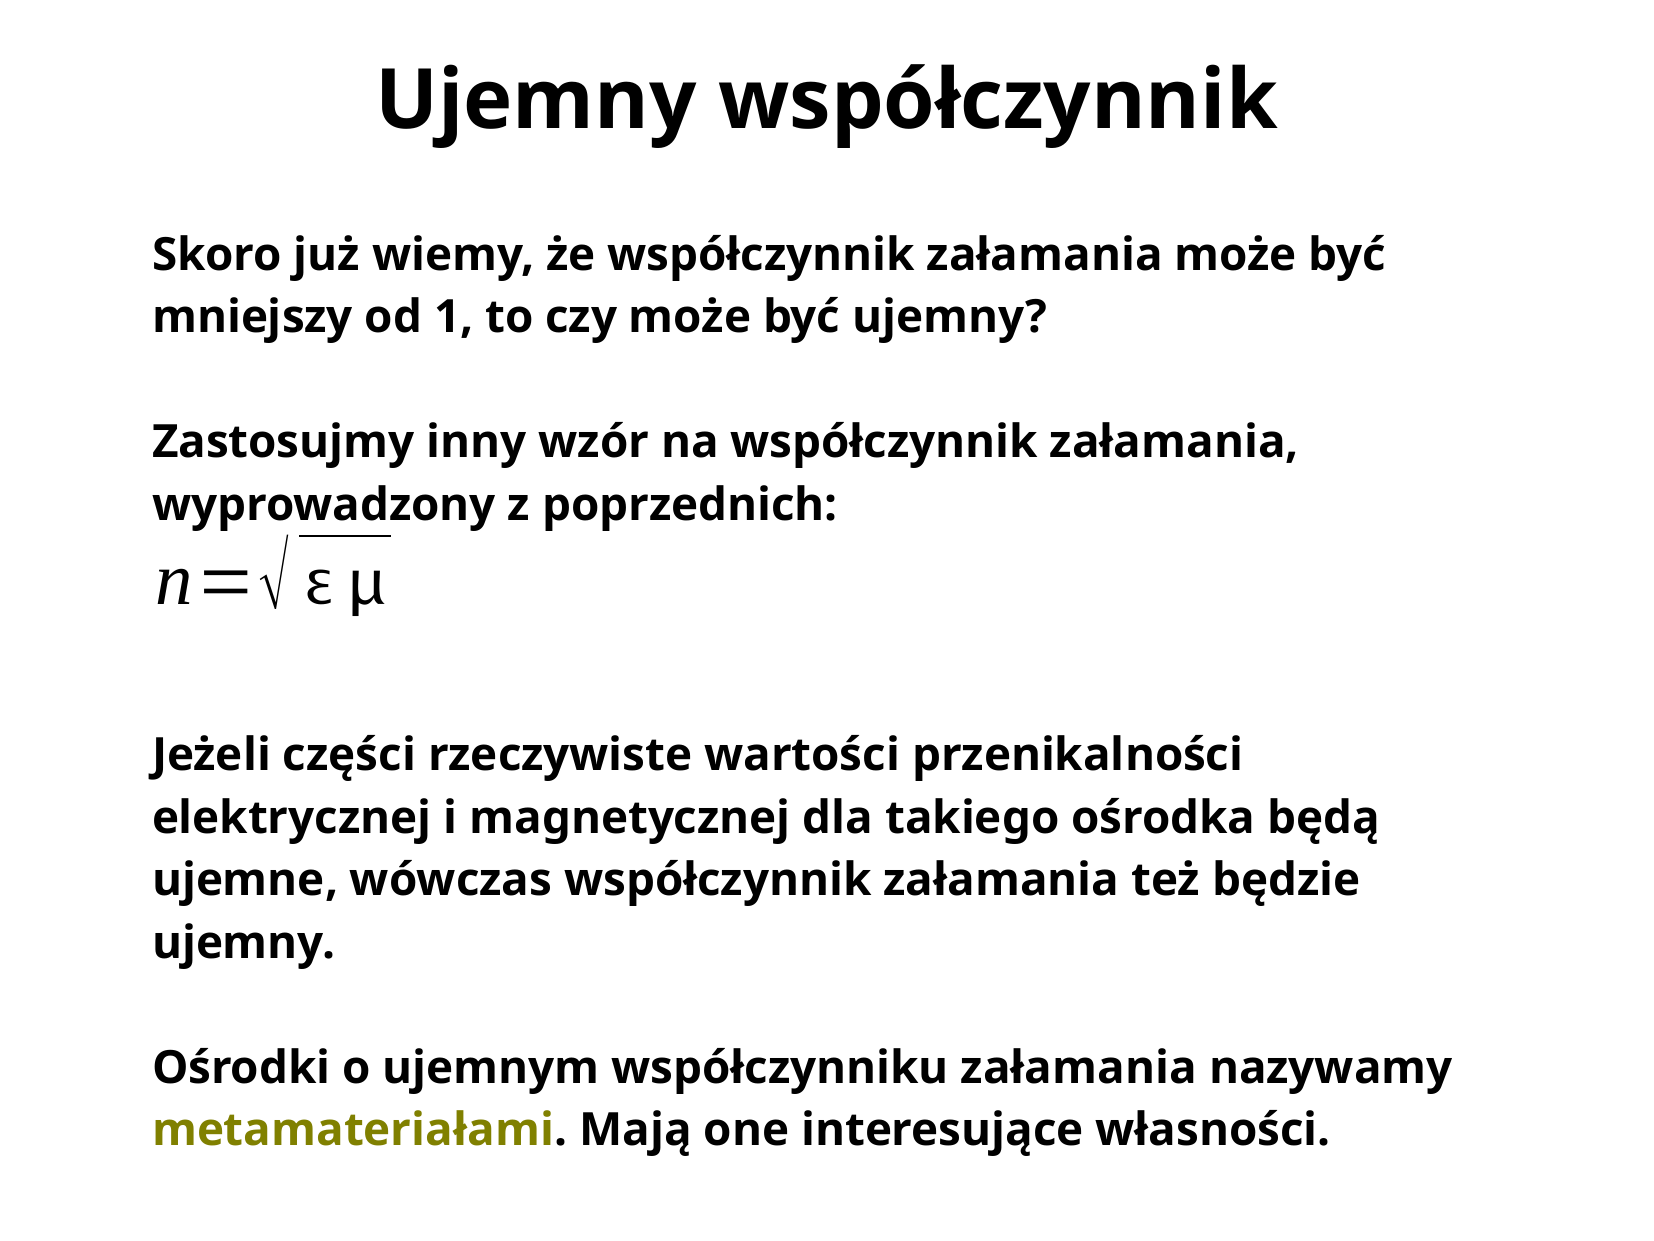

# Ujemny współczynnik
Skoro już wiemy, że współczynnik załamania może być mniejszy od 1, to czy może być ujemny?
Zastosujmy inny wzór na współczynnik załamania, wyprowadzony z poprzednich:
Jeżeli części rzeczywiste wartości przenikalności elektrycznej i magnetycznej dla takiego ośrodka będą ujemne, wówczas współczynnik załamania też będzie ujemny.
Ośrodki o ujemnym współczynniku załamania nazywamy metamateriałami. Mają one interesujące własności.